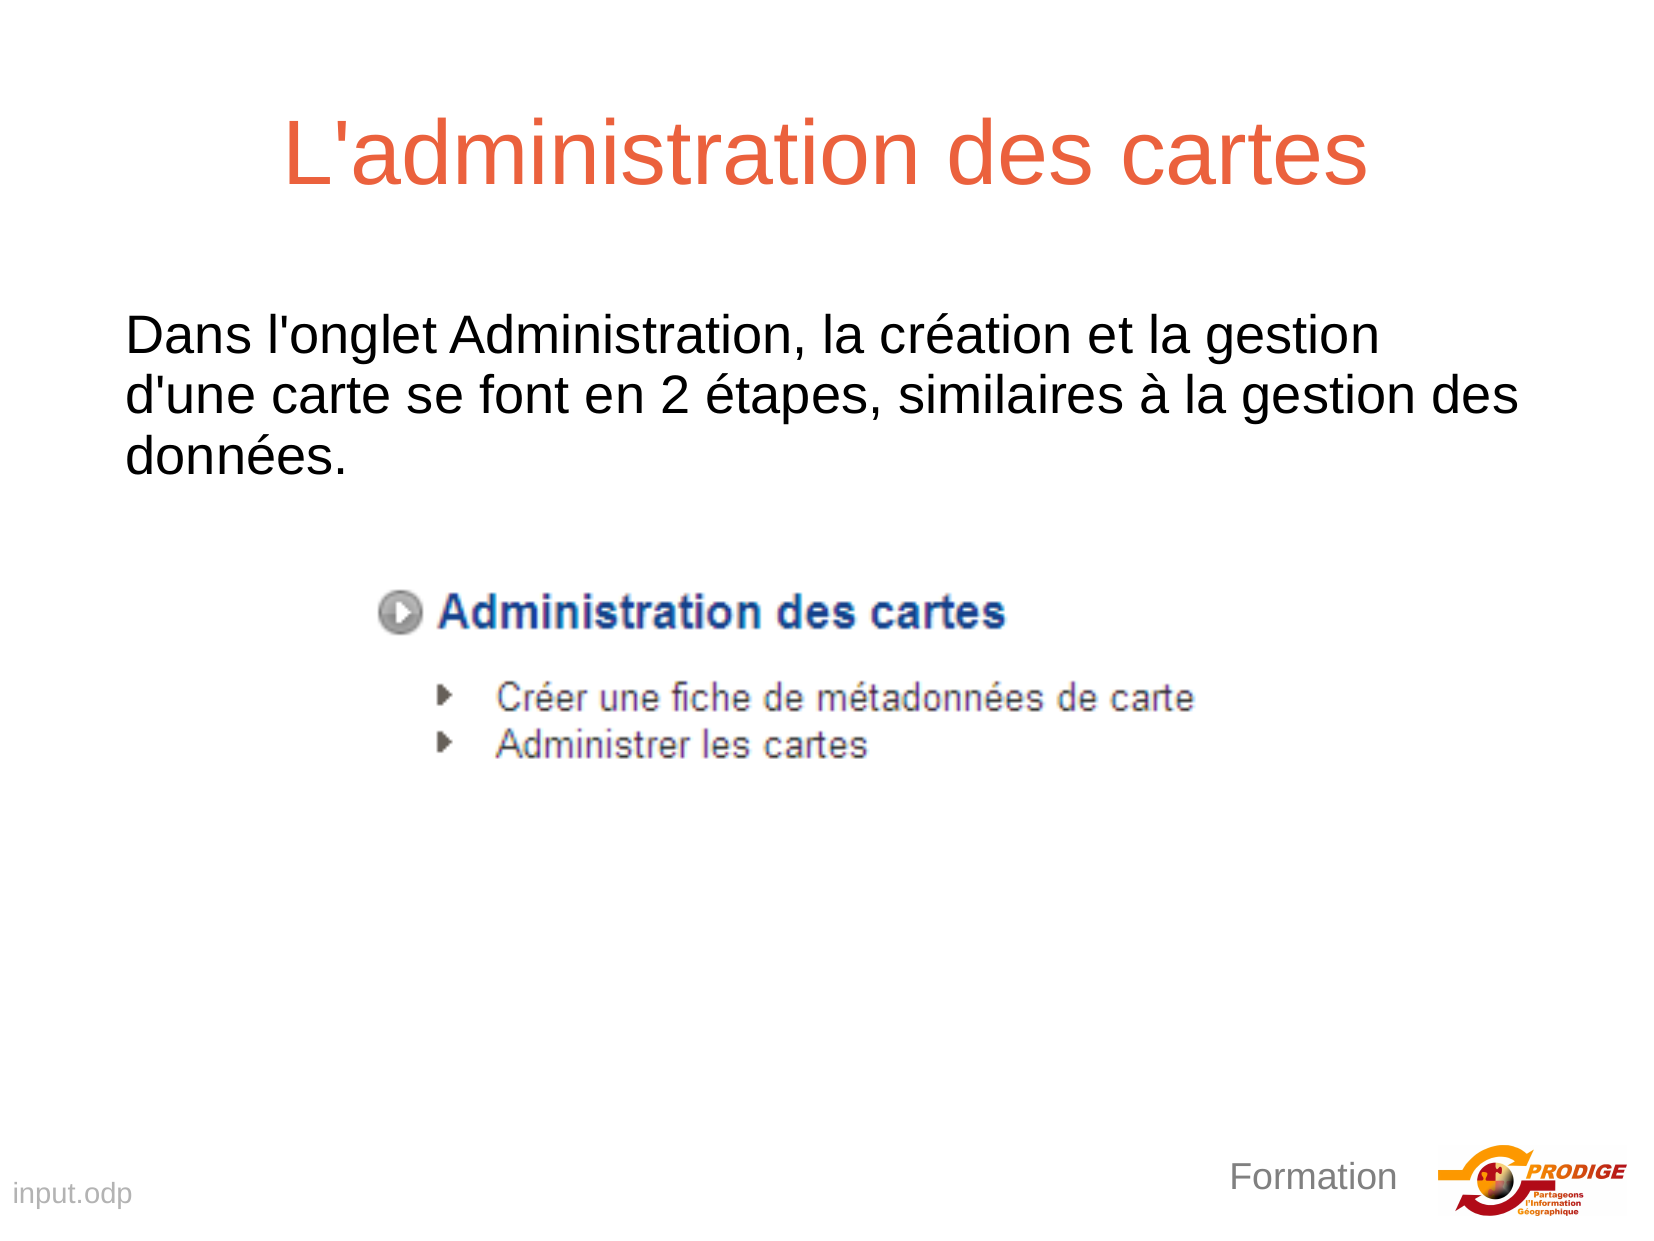

# L'administration des cartes
Dans l'onglet Administration, la création et la gestion d'une carte se font en 2 étapes, similaires à la gestion des données.